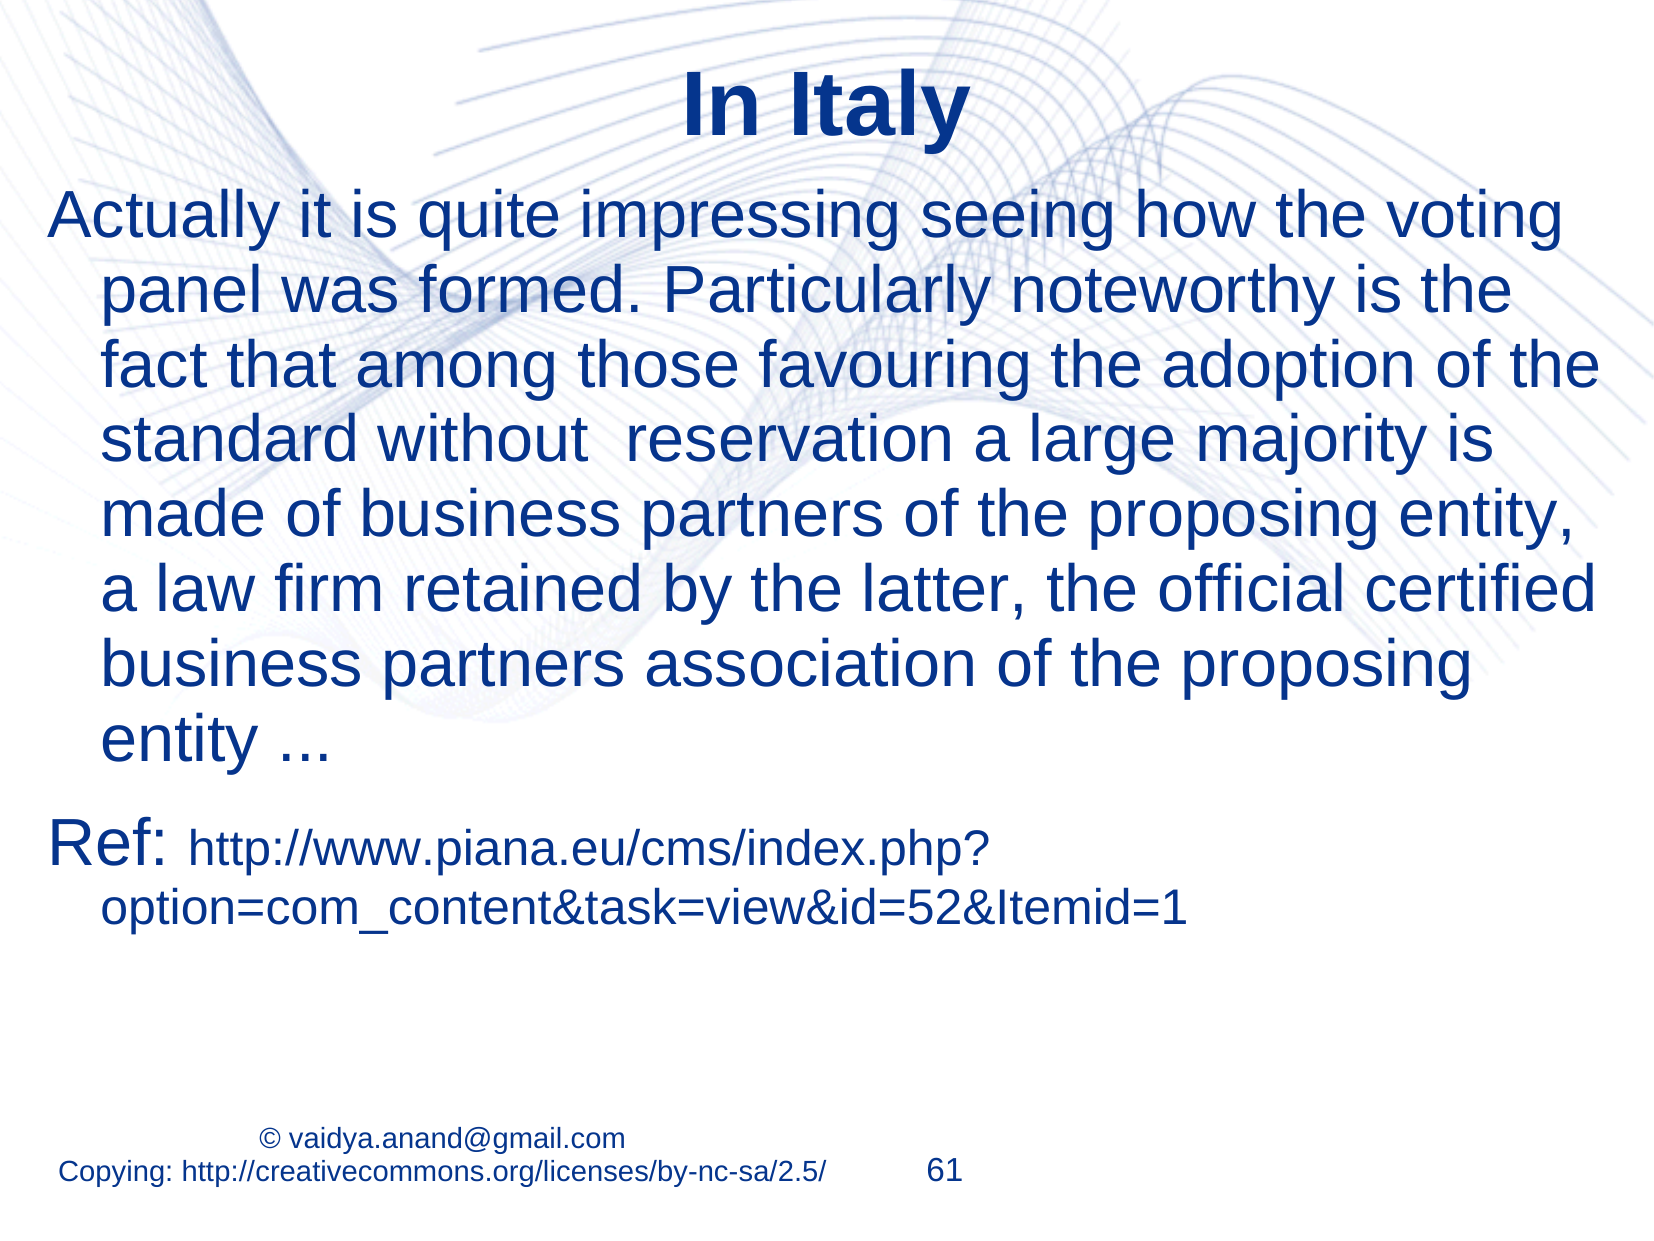

# In Italy
Actually it is quite impressing seeing how the voting panel was formed. Particularly noteworthy is the fact that among those favouring the adoption of the standard without reservation a large majority is made of business partners of the proposing entity, a law firm retained by the latter, the official certified business partners association of the proposing entity ...
Ref: http://www.piana.eu/cms/index.php?option=com_content&task=view&id=52&Itemid=1
http://www.broffice.org
61